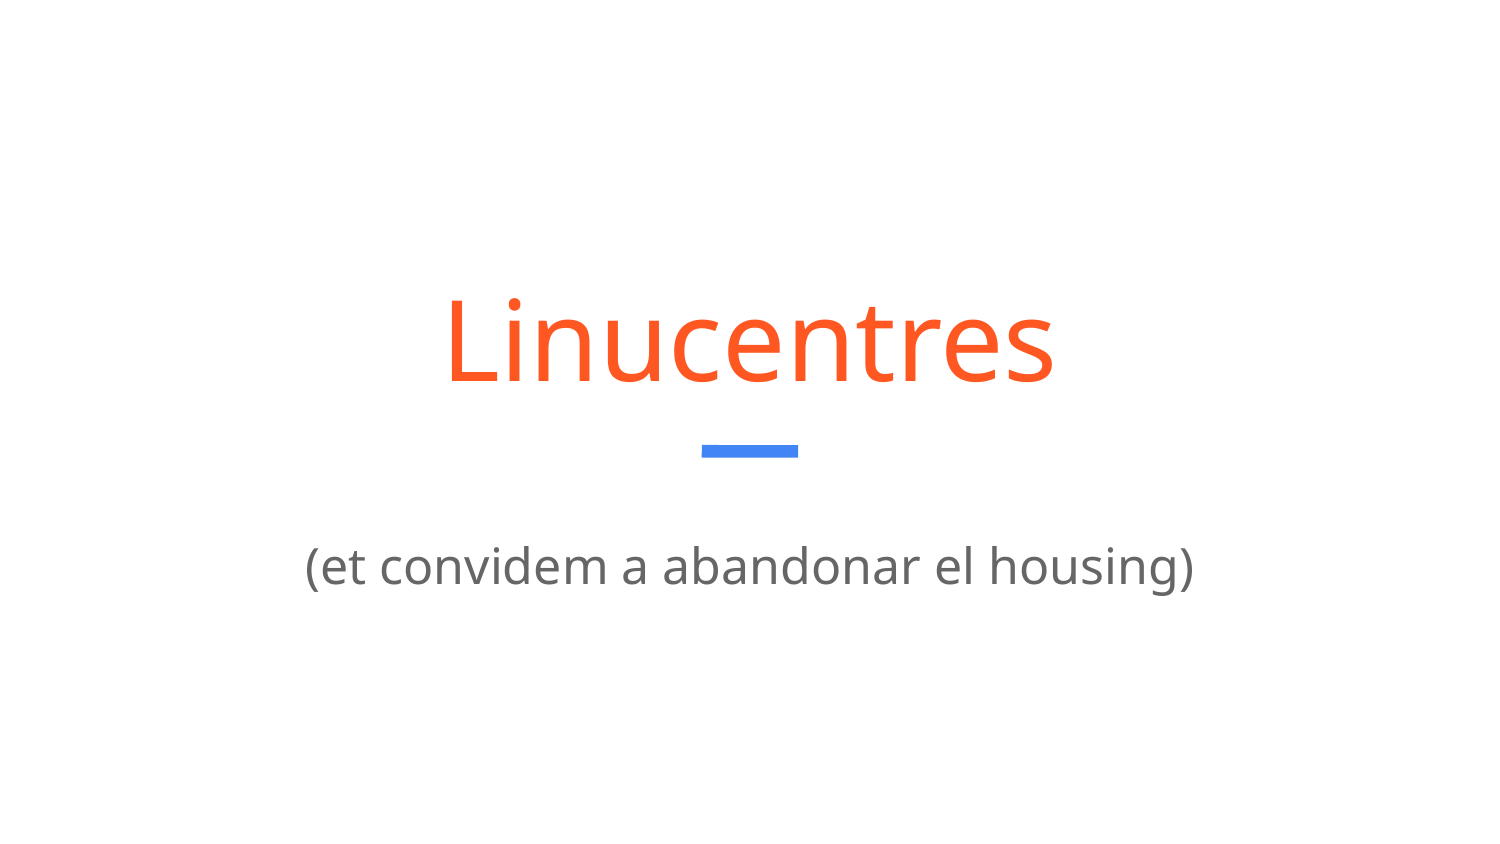

# Linucentres
(et convidem a abandonar el housing)